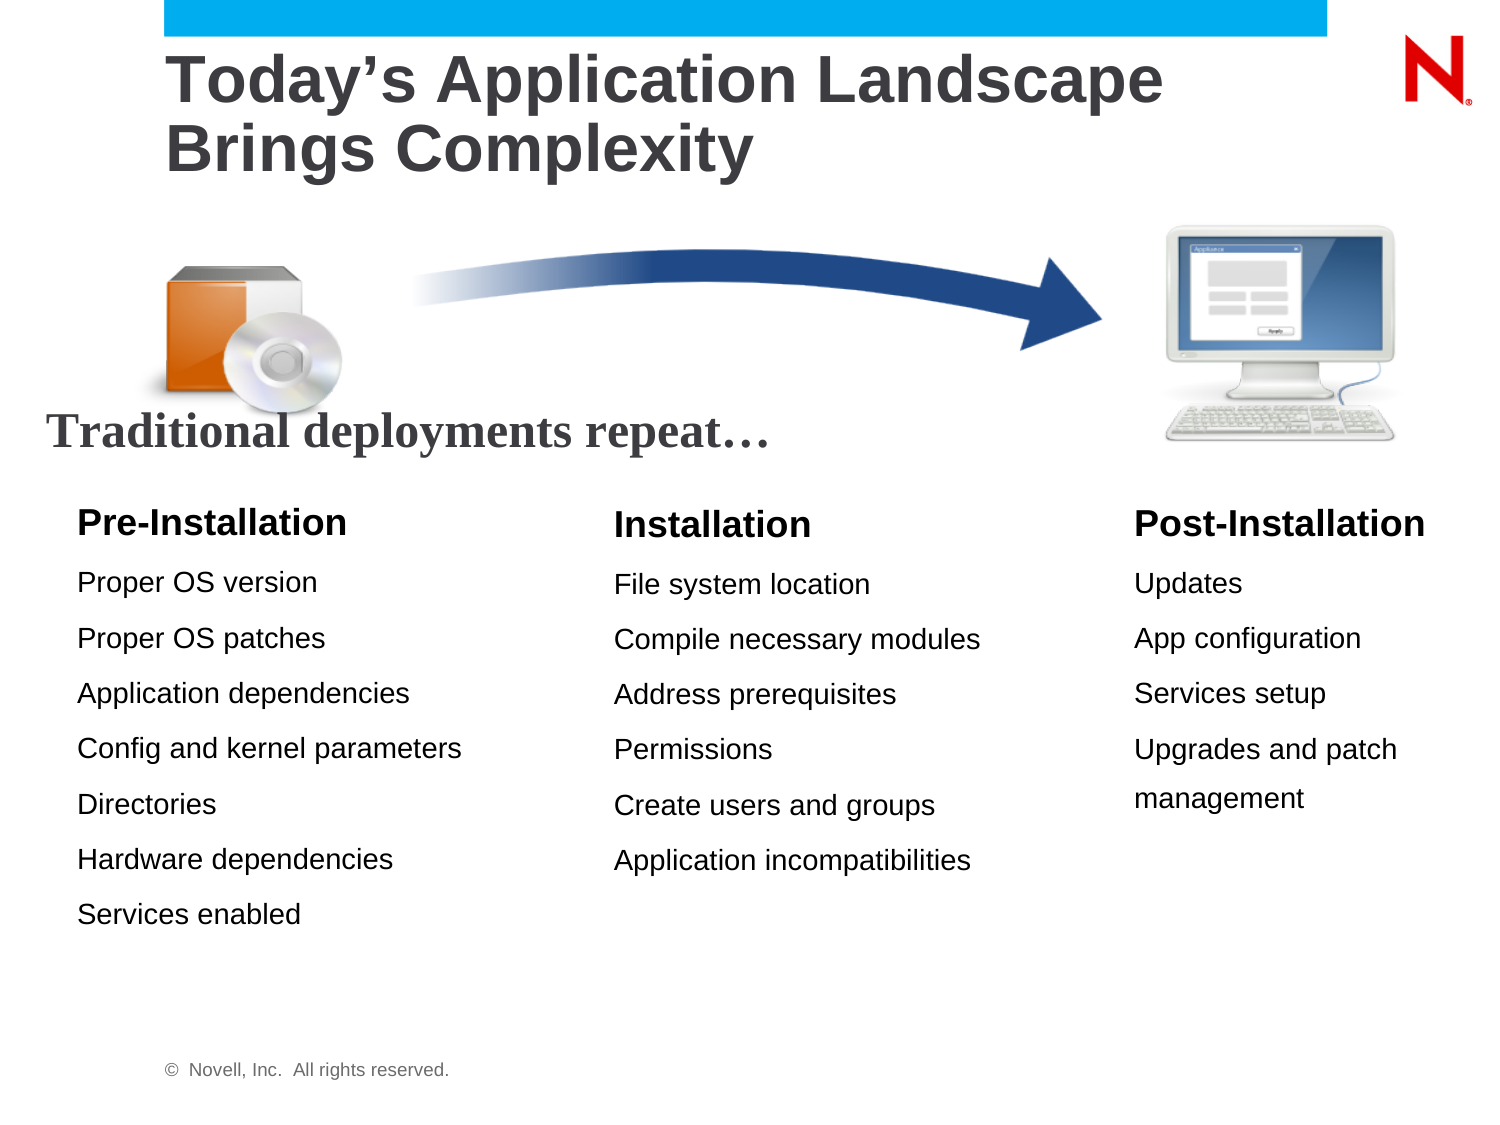

Today’s Application Landscape Brings Complexity
Traditional deployments repeat…
Pre-Installation
Proper OS version
Proper OS patches
Application dependencies
Config and kernel parameters
Directories
Hardware dependencies
Services enabled
Post-Installation
Updates
App configuration
Services setup
Upgrades and patch
management
Installation
File system location
Compile necessary modules
Address prerequisites
Permissions
Create users and groups
Application incompatibilities